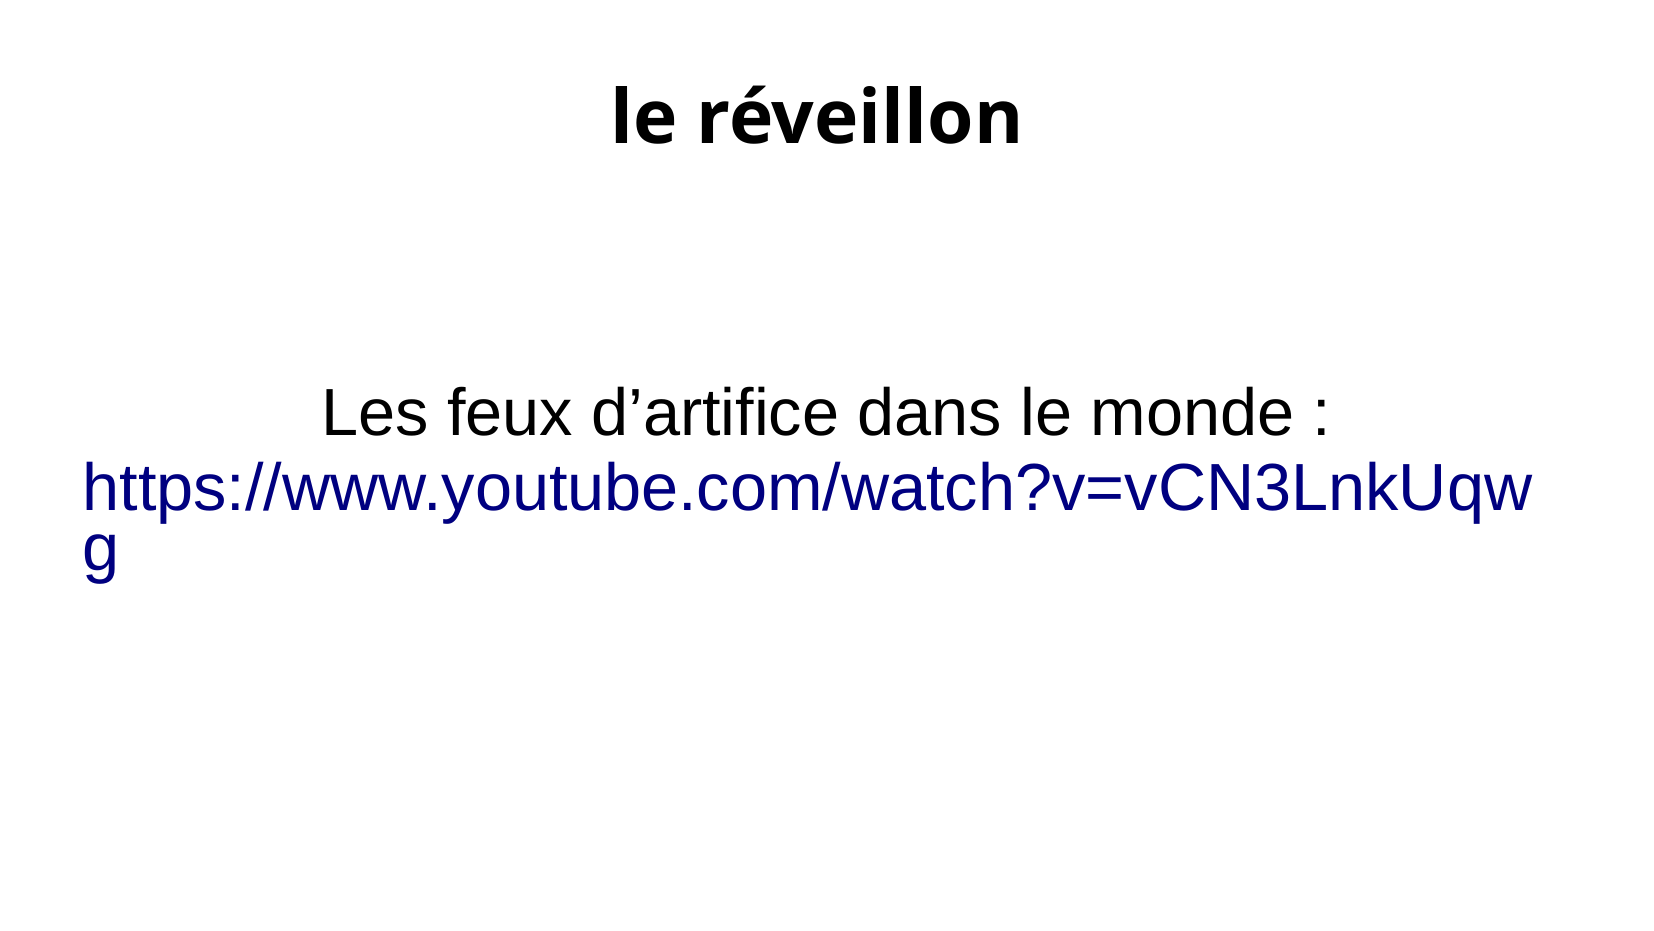

# le réveillon
Les feux d’artifice dans le monde :
https://www.youtube.com/watch?v=vCN3LnkUqwg